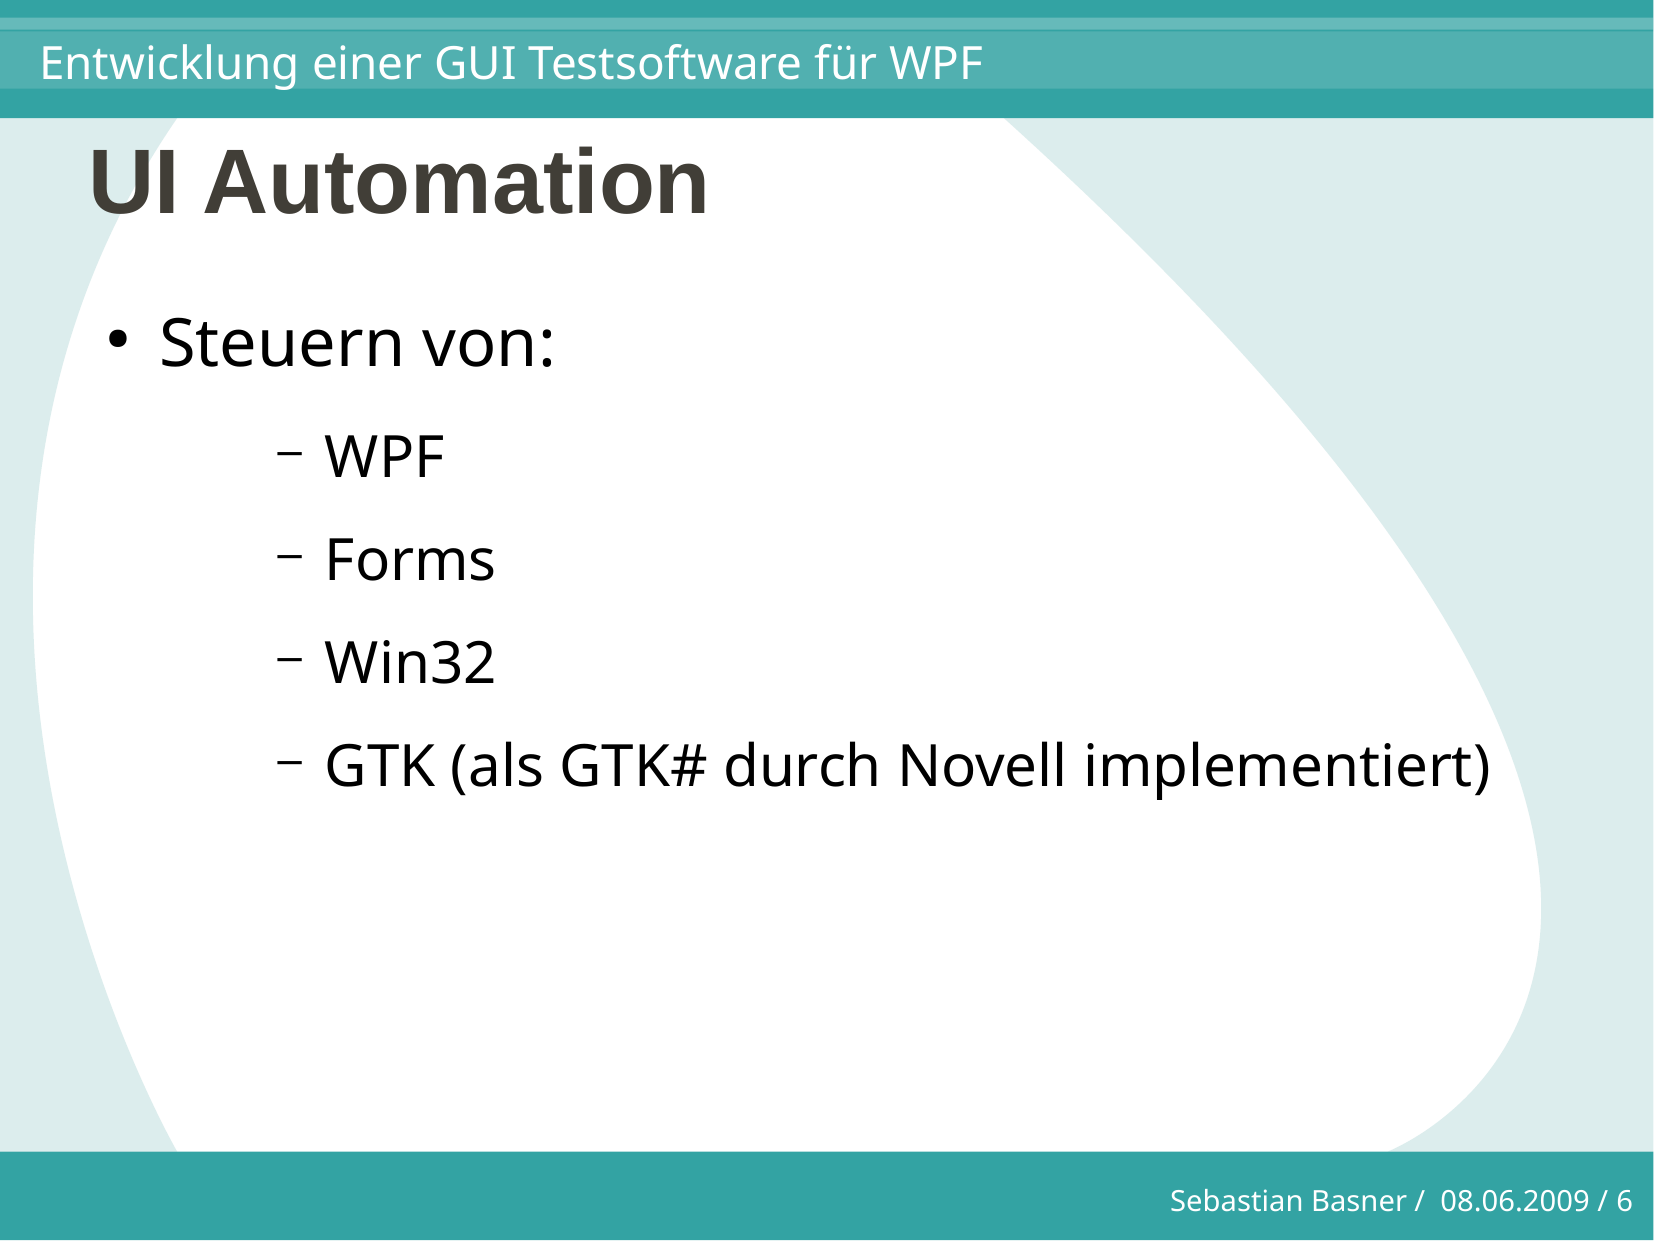

# UI Automation
Steuern von:
WPF
Forms
Win32
GTK (als GTK# durch Novell implementiert)